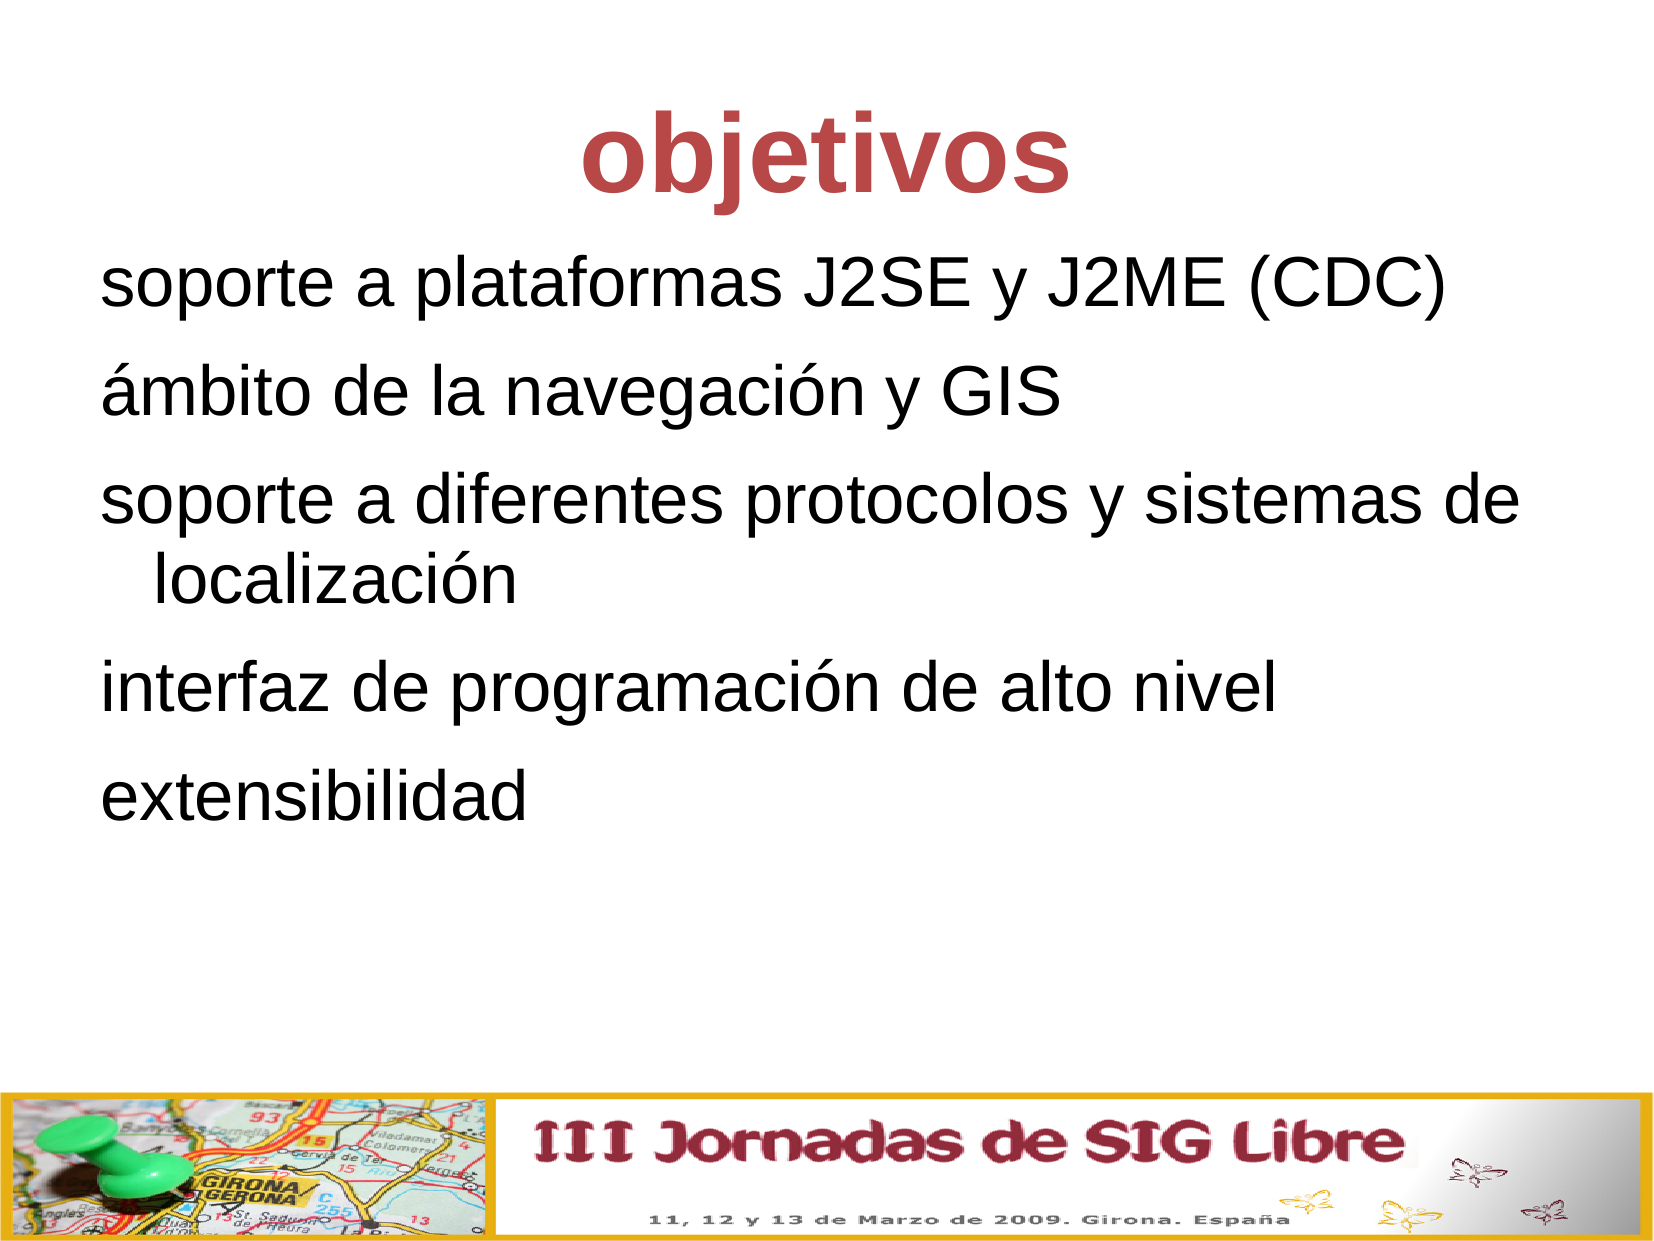

# objetivos
soporte a plataformas J2SE y J2ME (CDC)
ámbito de la navegación y GIS
soporte a diferentes protocolos y sistemas de localización
interfaz de programación de alto nivel
extensibilidad